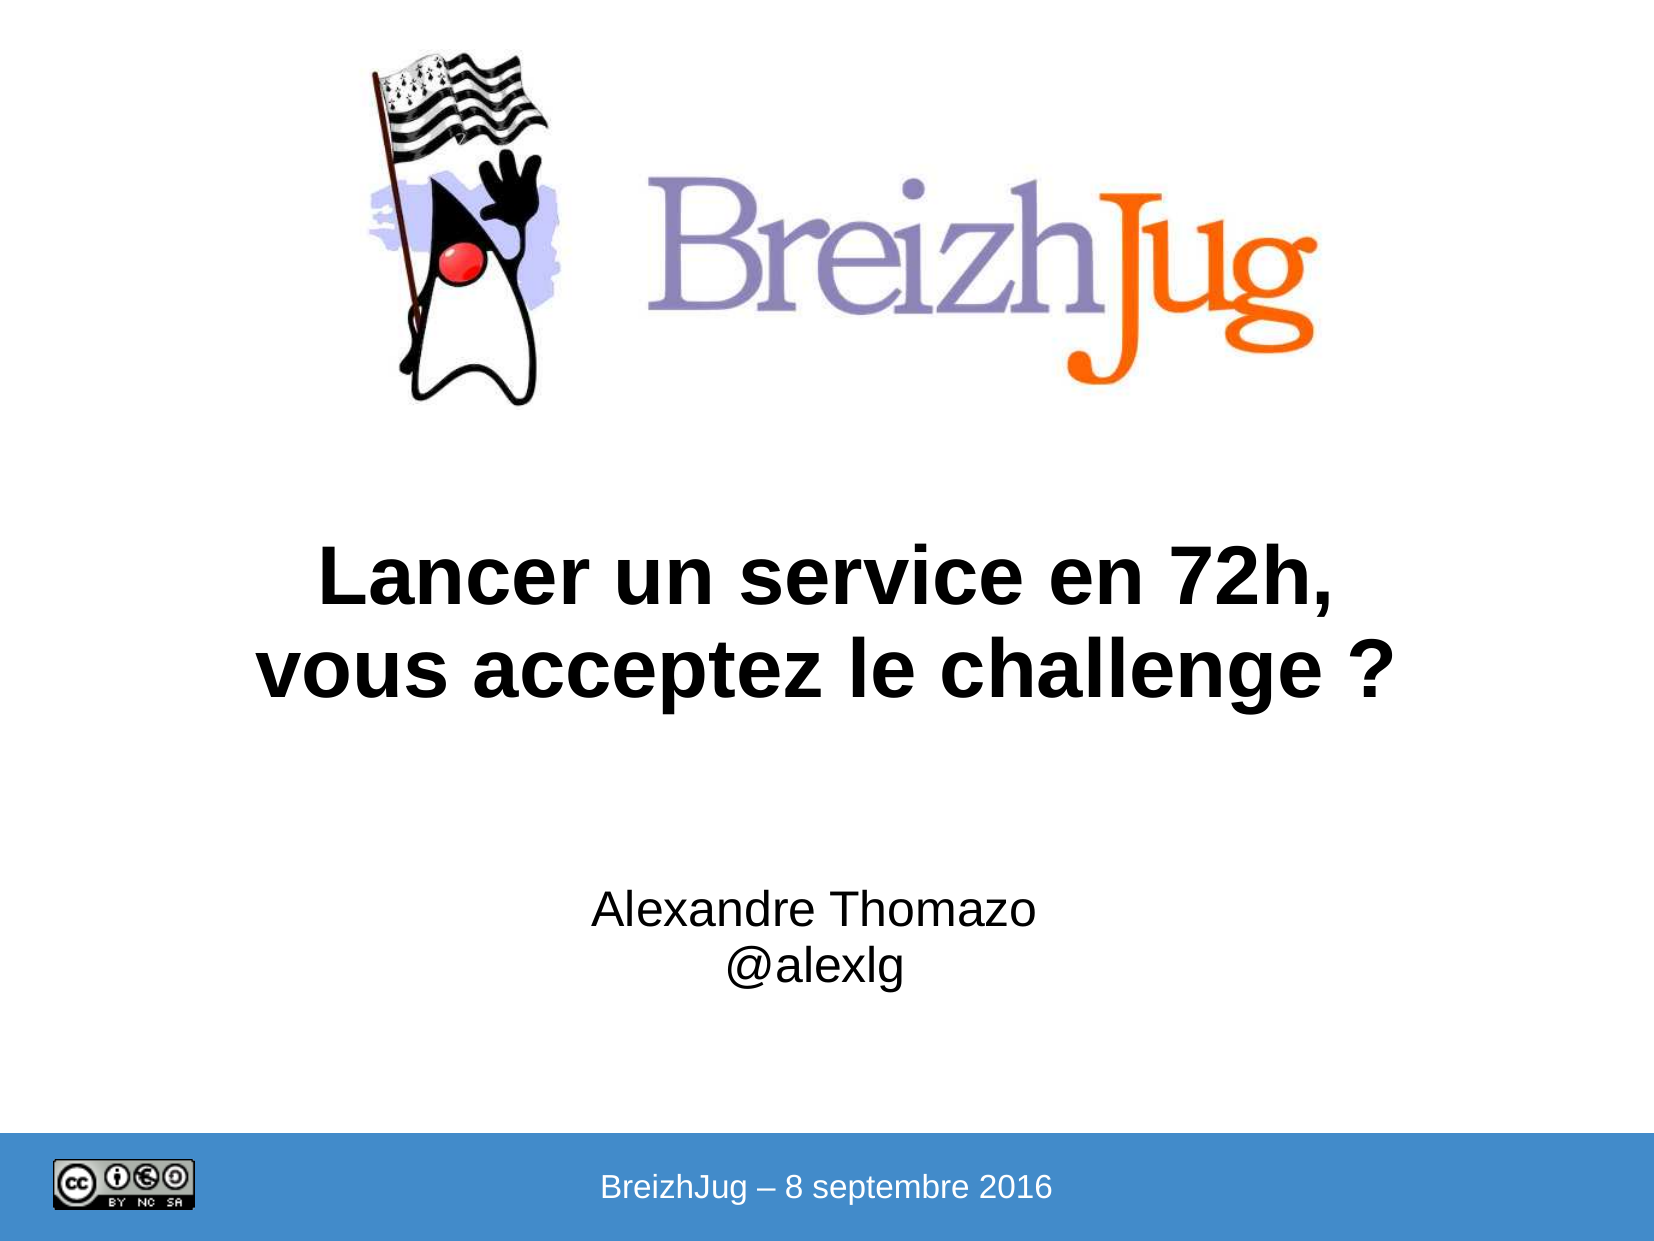

# Lancer un service en 72h,
vous acceptez le challenge ?
Alexandre Thomazo
@alexlg